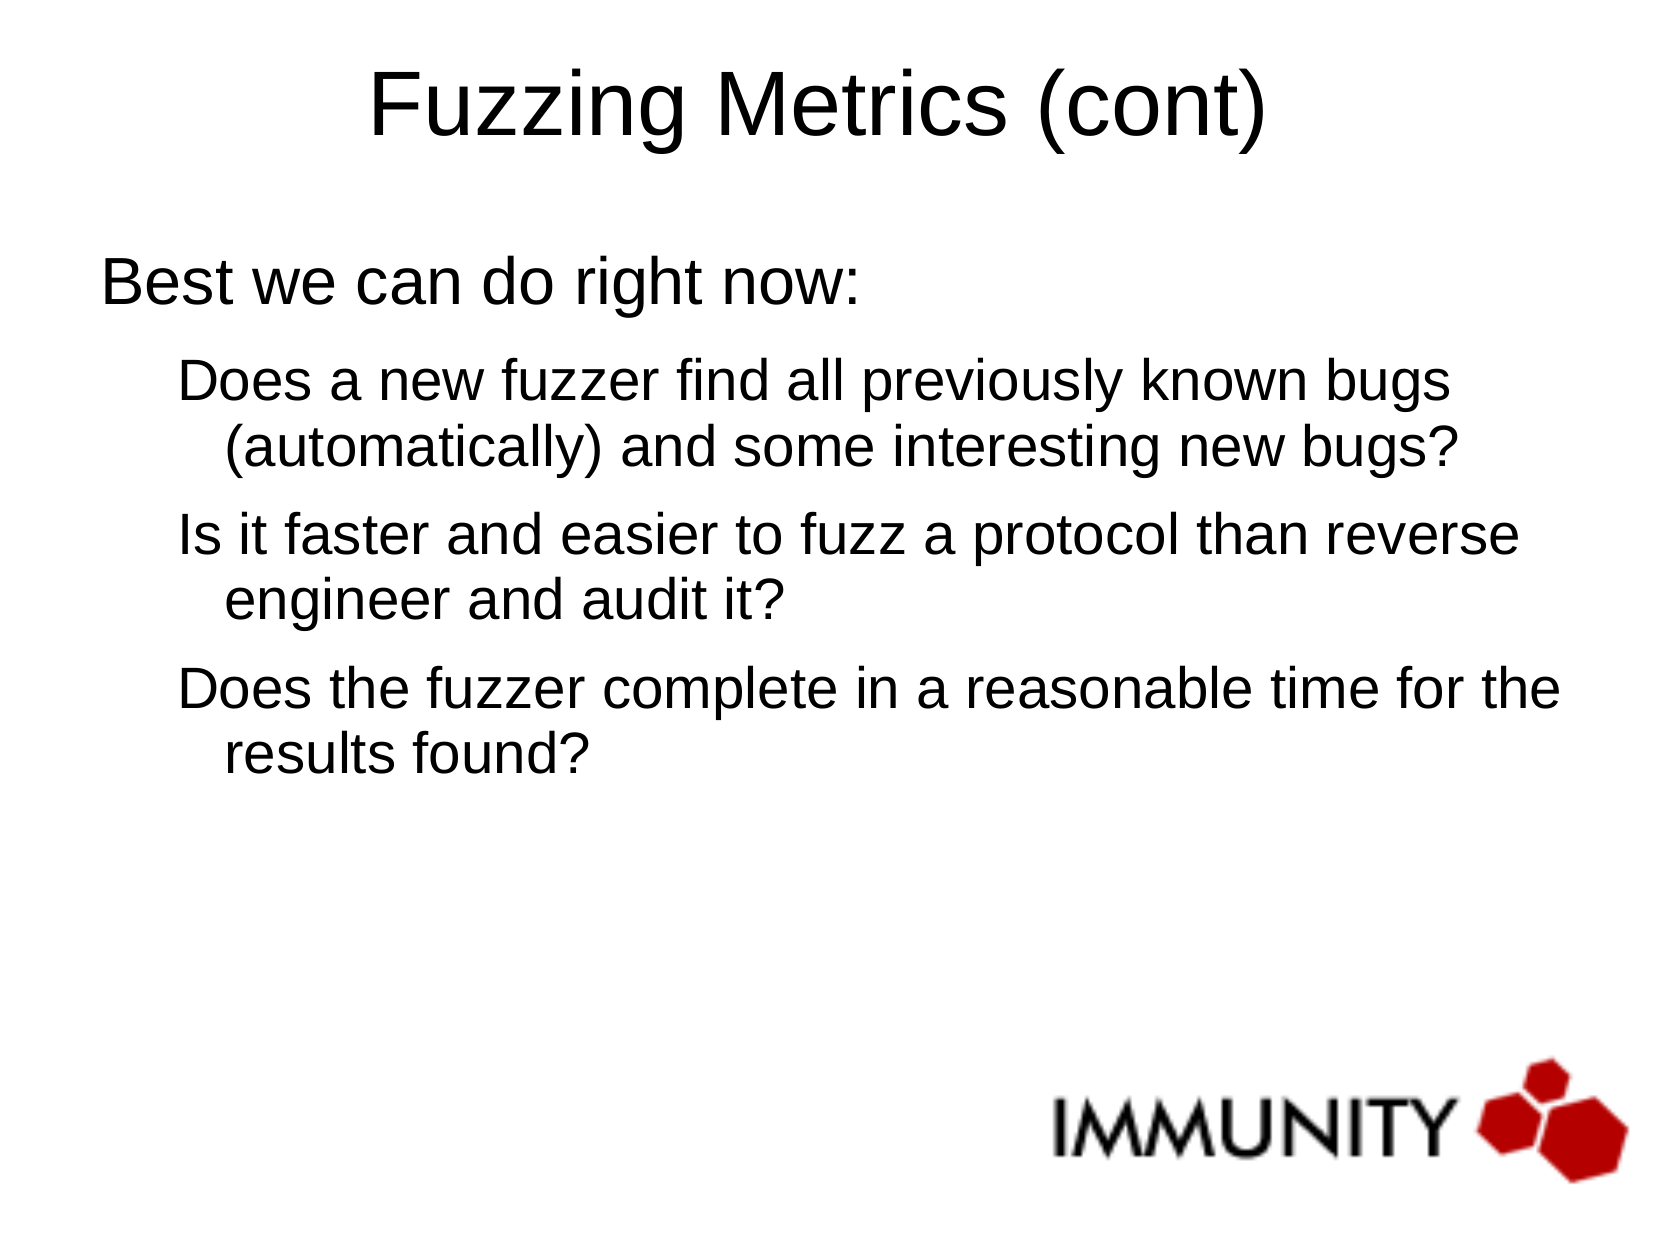

# Fuzzing Metrics (cont)
Best we can do right now:
Does a new fuzzer find all previously known bugs (automatically) and some interesting new bugs?
Is it faster and easier to fuzz a protocol than reverse engineer and audit it?
Does the fuzzer complete in a reasonable time for the results found?